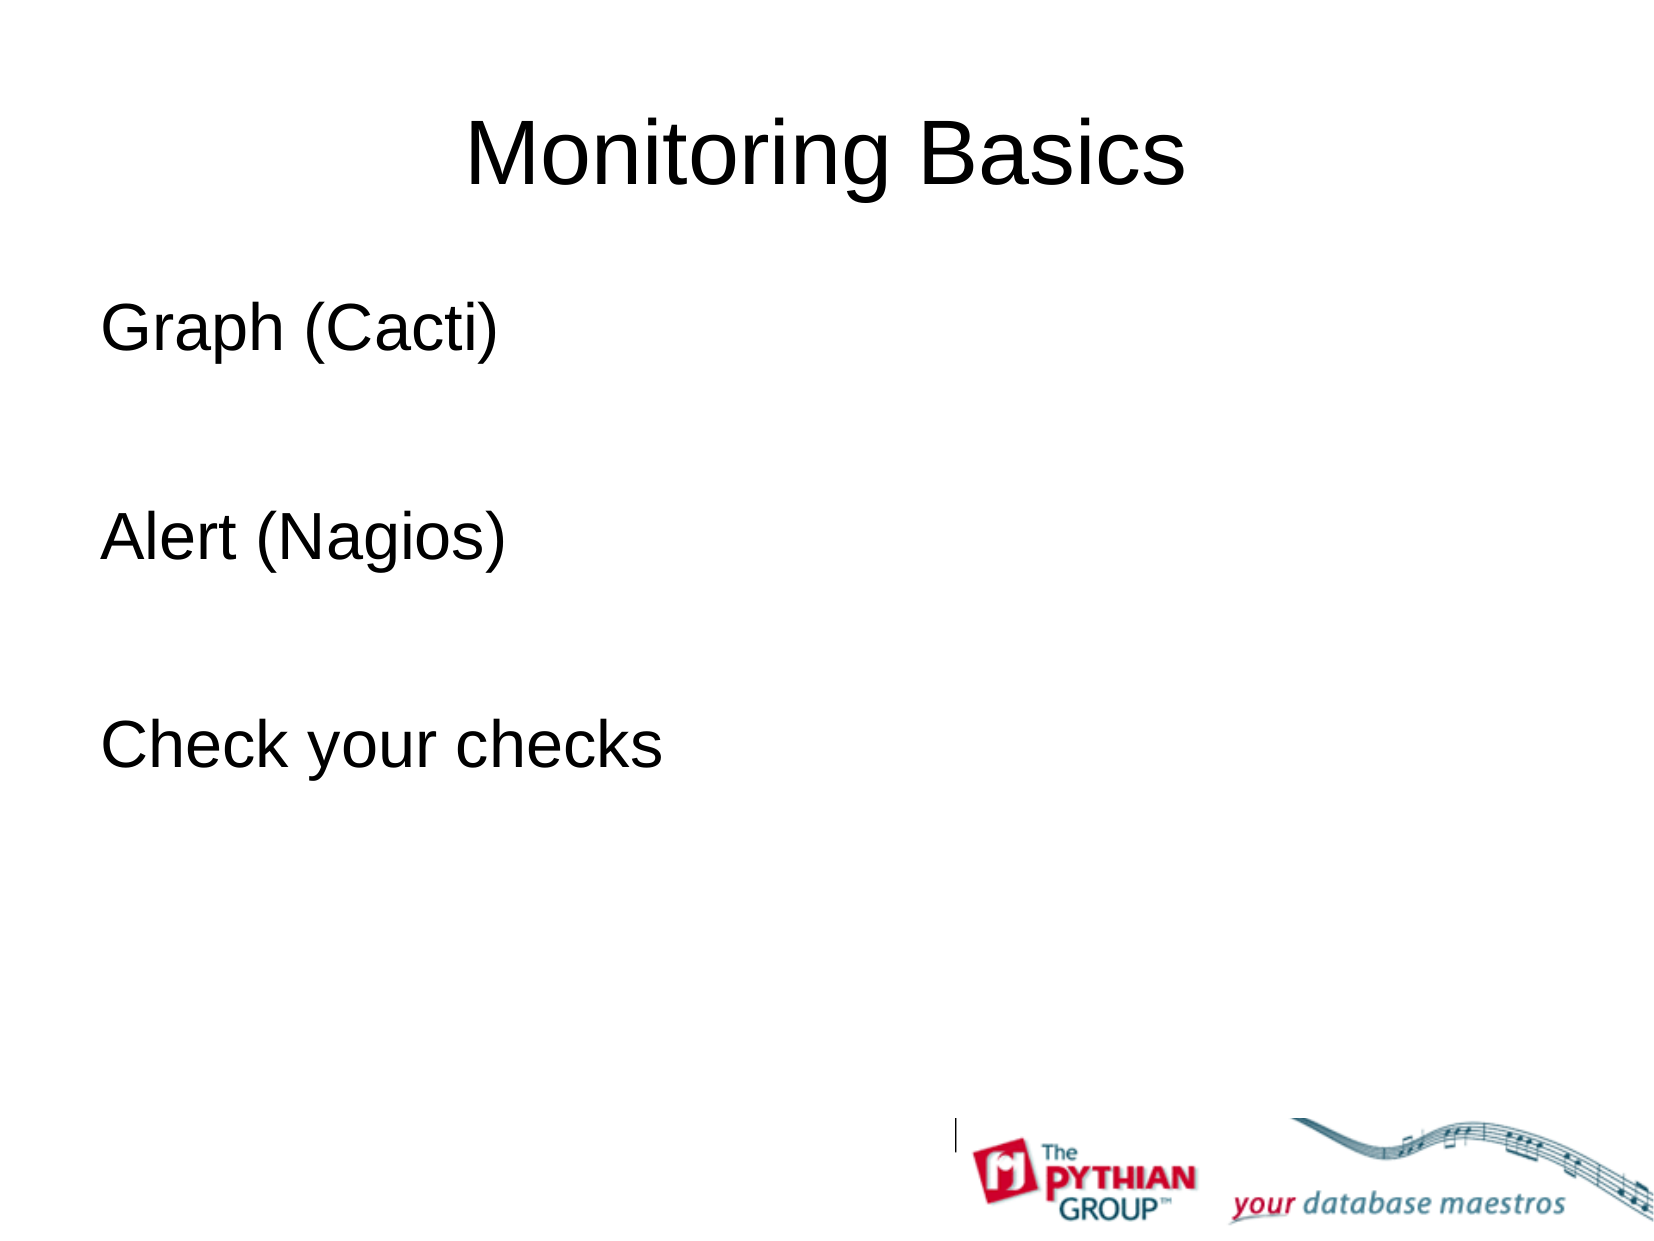

# Monitoring Basics
Graph (Cacti)
Alert (Nagios)
Check your checks